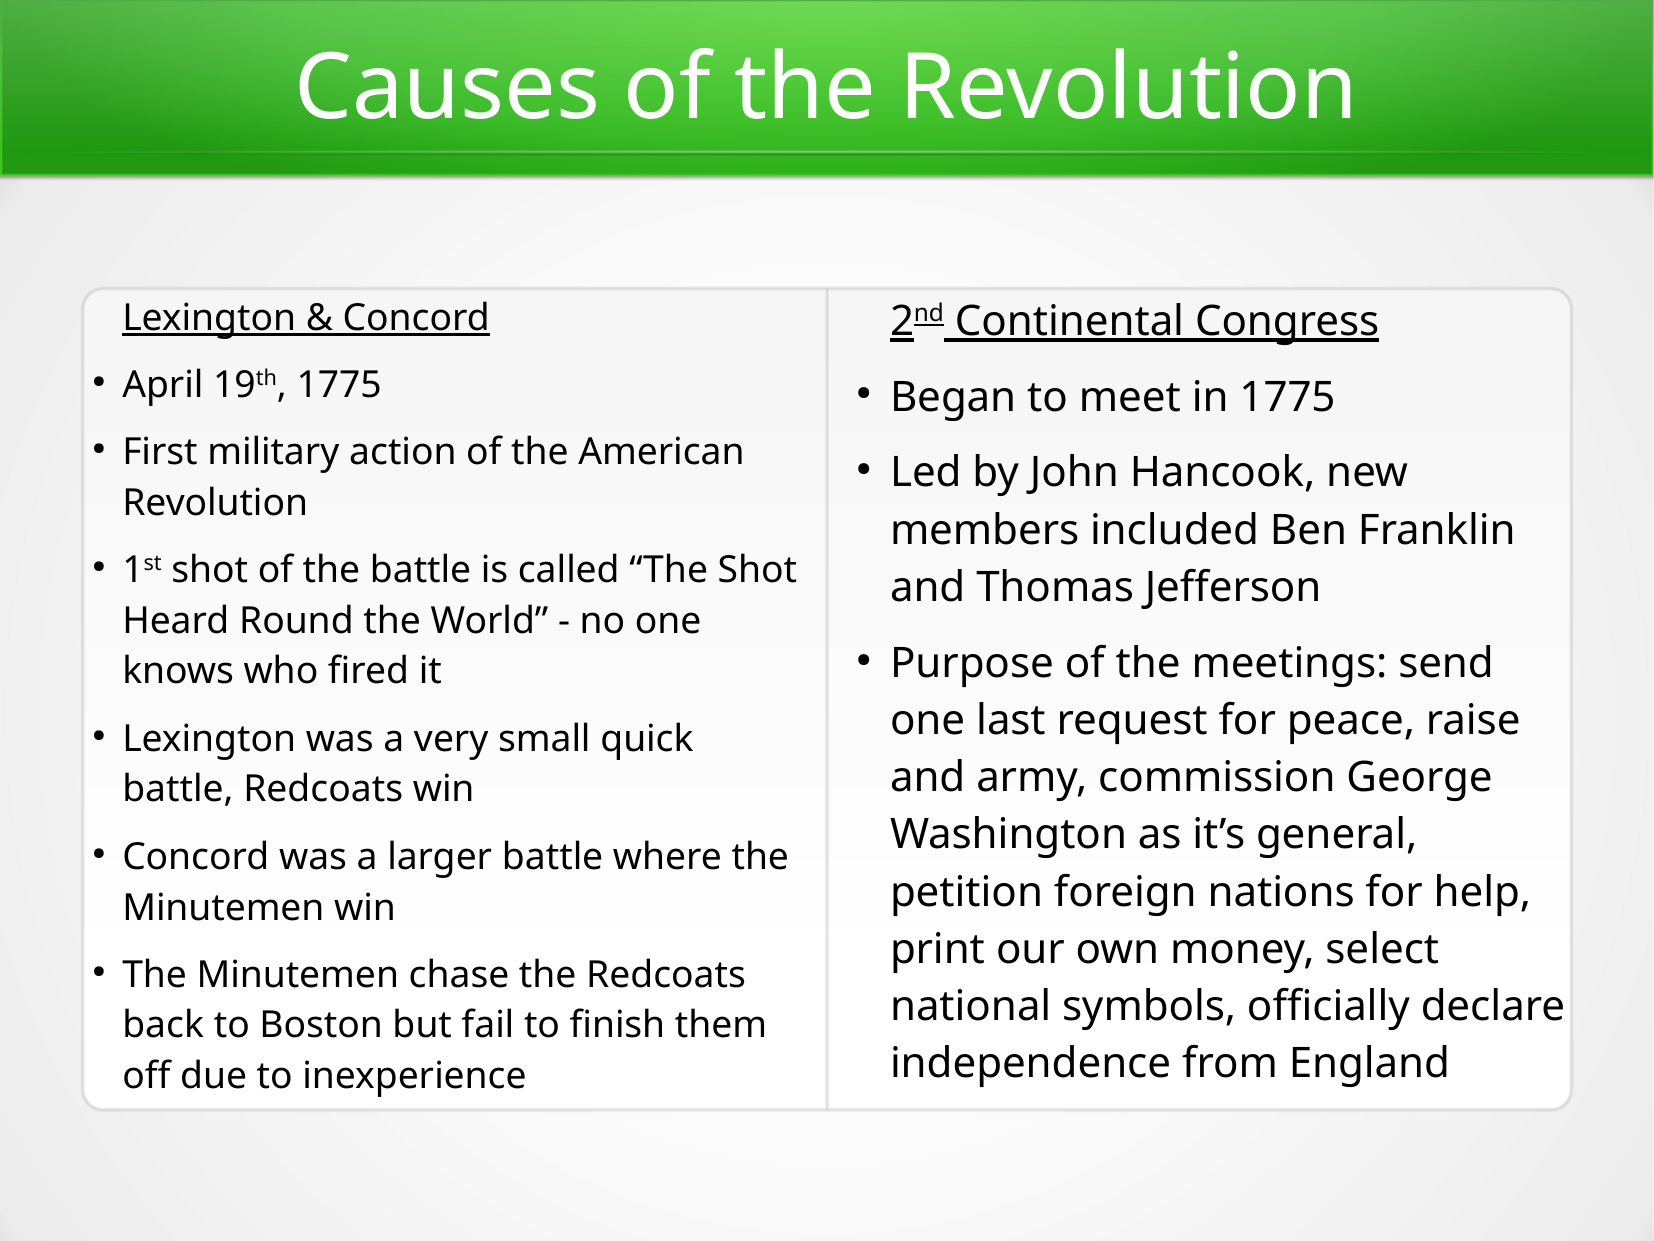

# Causes of the Revolution
Lexington & Concord
April 19th, 1775
First military action of the American Revolution
1st shot of the battle is called “The Shot Heard Round the World” - no one knows who fired it
Lexington was a very small quick battle, Redcoats win
Concord was a larger battle where the Minutemen win
The Minutemen chase the Redcoats back to Boston but fail to finish them off due to inexperience
2nd Continental Congress
Began to meet in 1775
Led by John Hancook, new members included Ben Franklin and Thomas Jefferson
Purpose of the meetings: send one last request for peace, raise and army, commission George Washington as it’s general, petition foreign nations for help, print our own money, select national symbols, officially declare independence from England